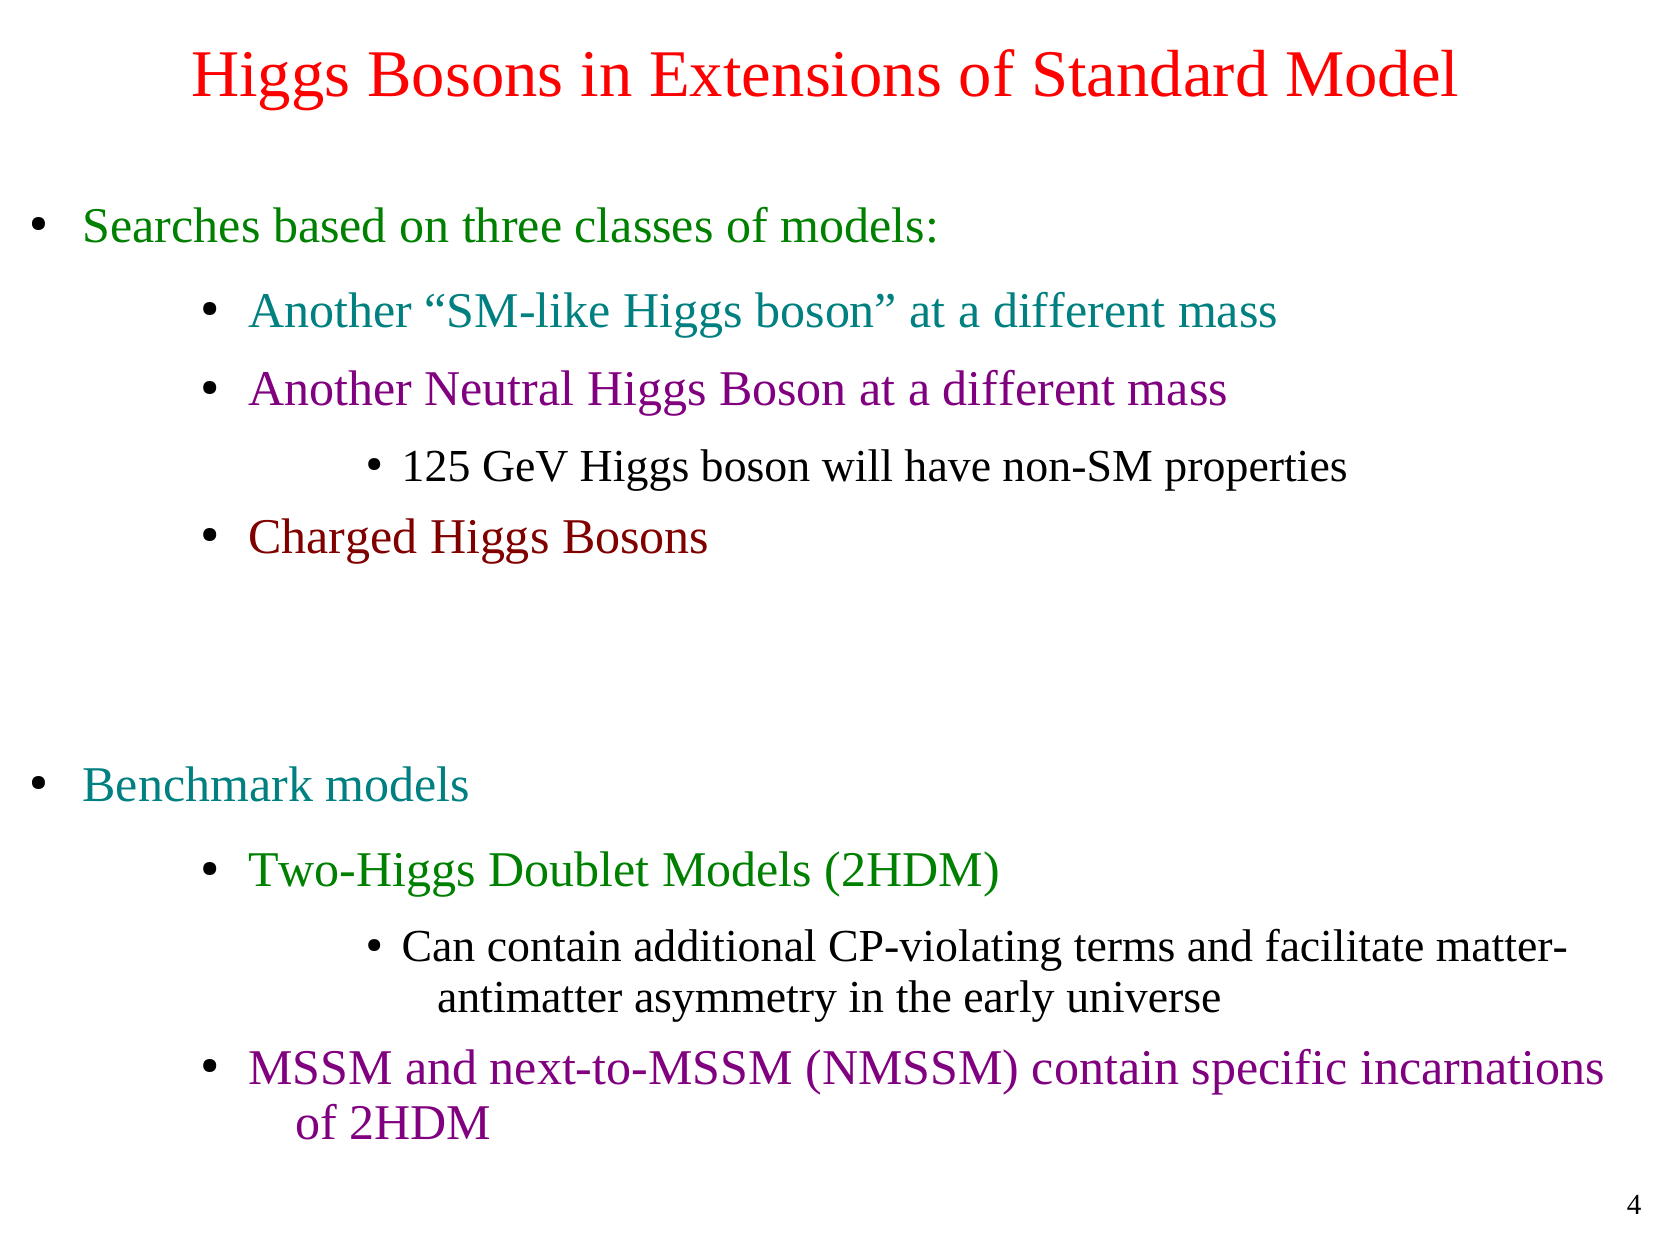

# Higgs Bosons in Extensions of Standard Model
Searches based on three classes of models:
Another “SM-like Higgs boson” at a different mass
Another Neutral Higgs Boson at a different mass
125 GeV Higgs boson will have non-SM properties
Charged Higgs Bosons
Benchmark models
Two-Higgs Doublet Models (2HDM)
Can contain additional CP-violating terms and facilitate matter-antimatter asymmetry in the early universe
MSSM and next-to-MSSM (NMSSM) contain specific incarnations of 2HDM
4